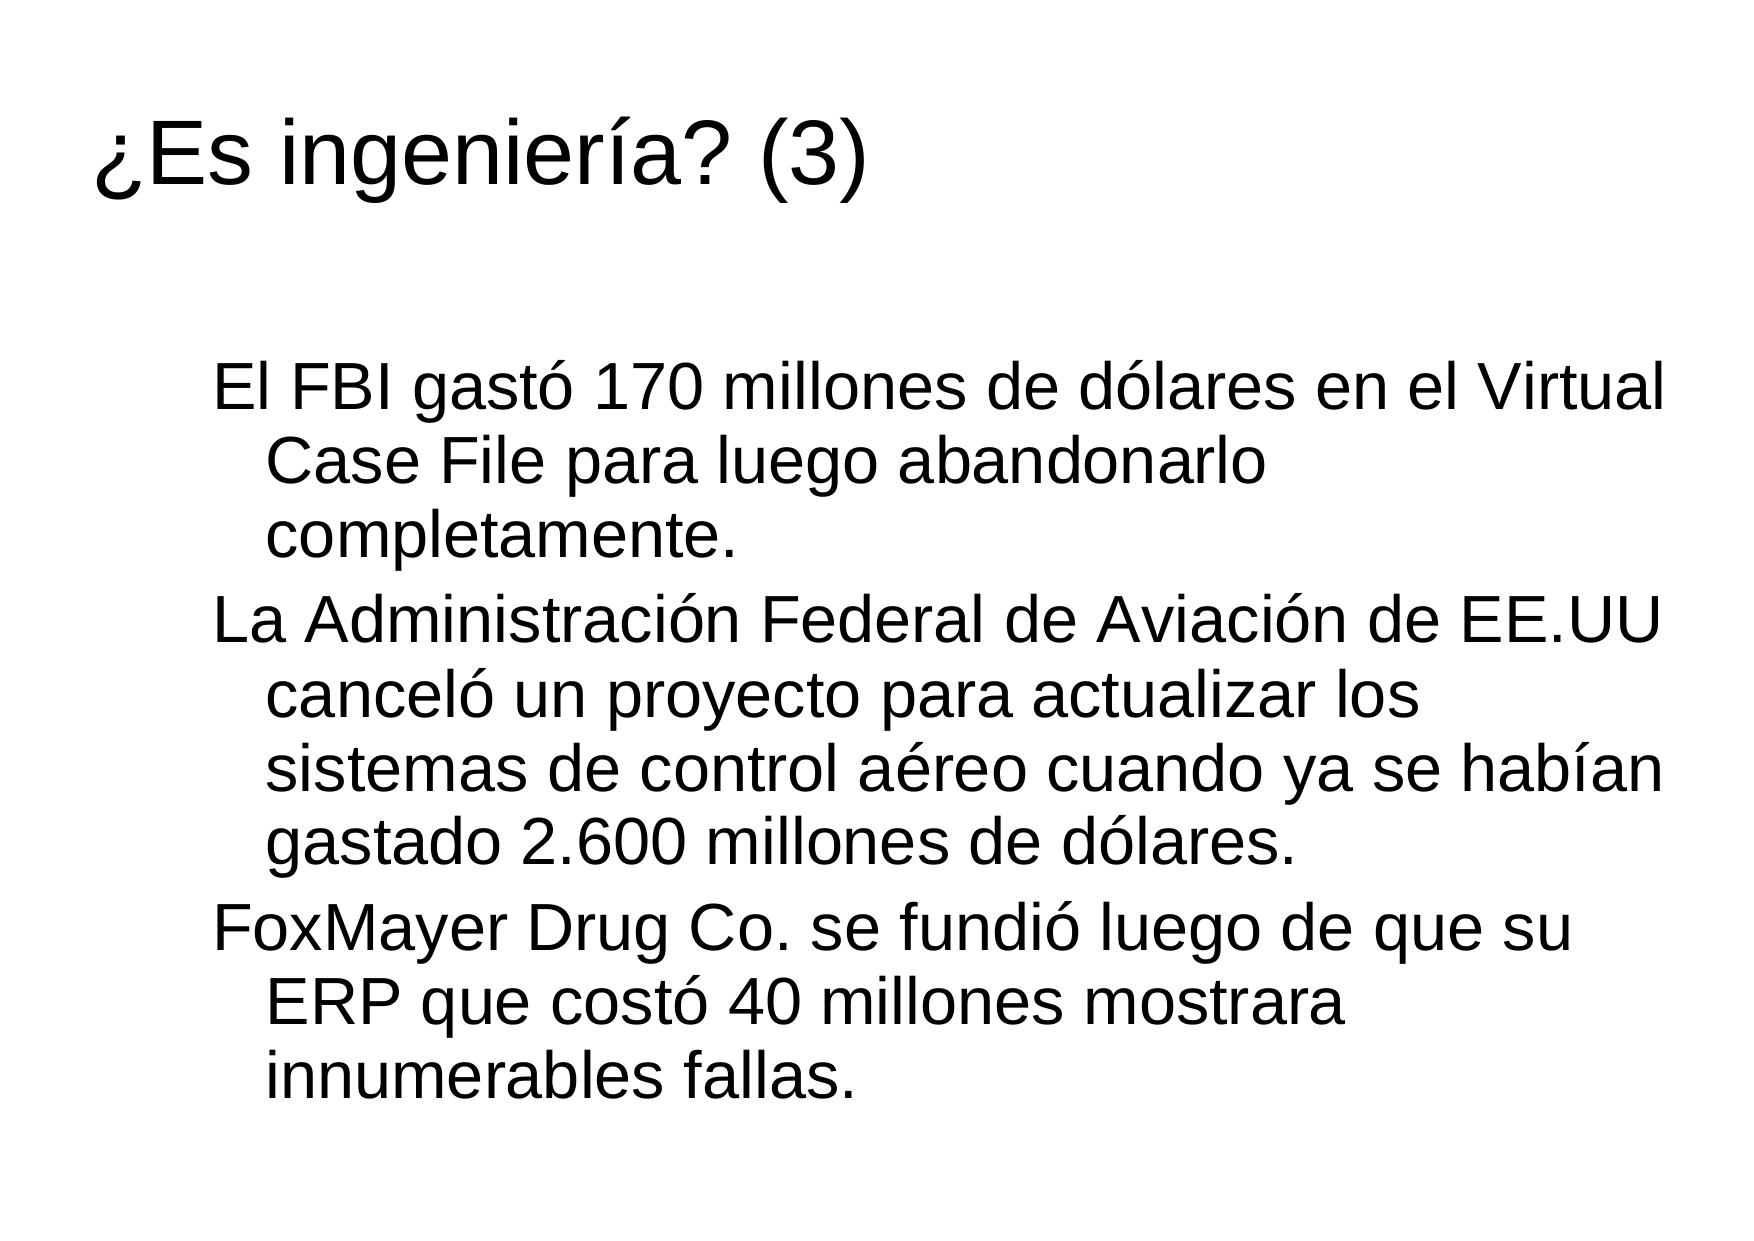

# ¿Es ingeniería? (3)
El FBI gastó 170 millones de dólares en el Virtual Case File para luego abandonarlo completamente.
La Administración Federal de Aviación de EE.UU canceló un proyecto para actualizar los sistemas de control aéreo cuando ya se habían gastado 2.600 millones de dólares.
FoxMayer Drug Co. se fundió luego de que su ERP que costó 40 millones mostrara innumerables fallas.